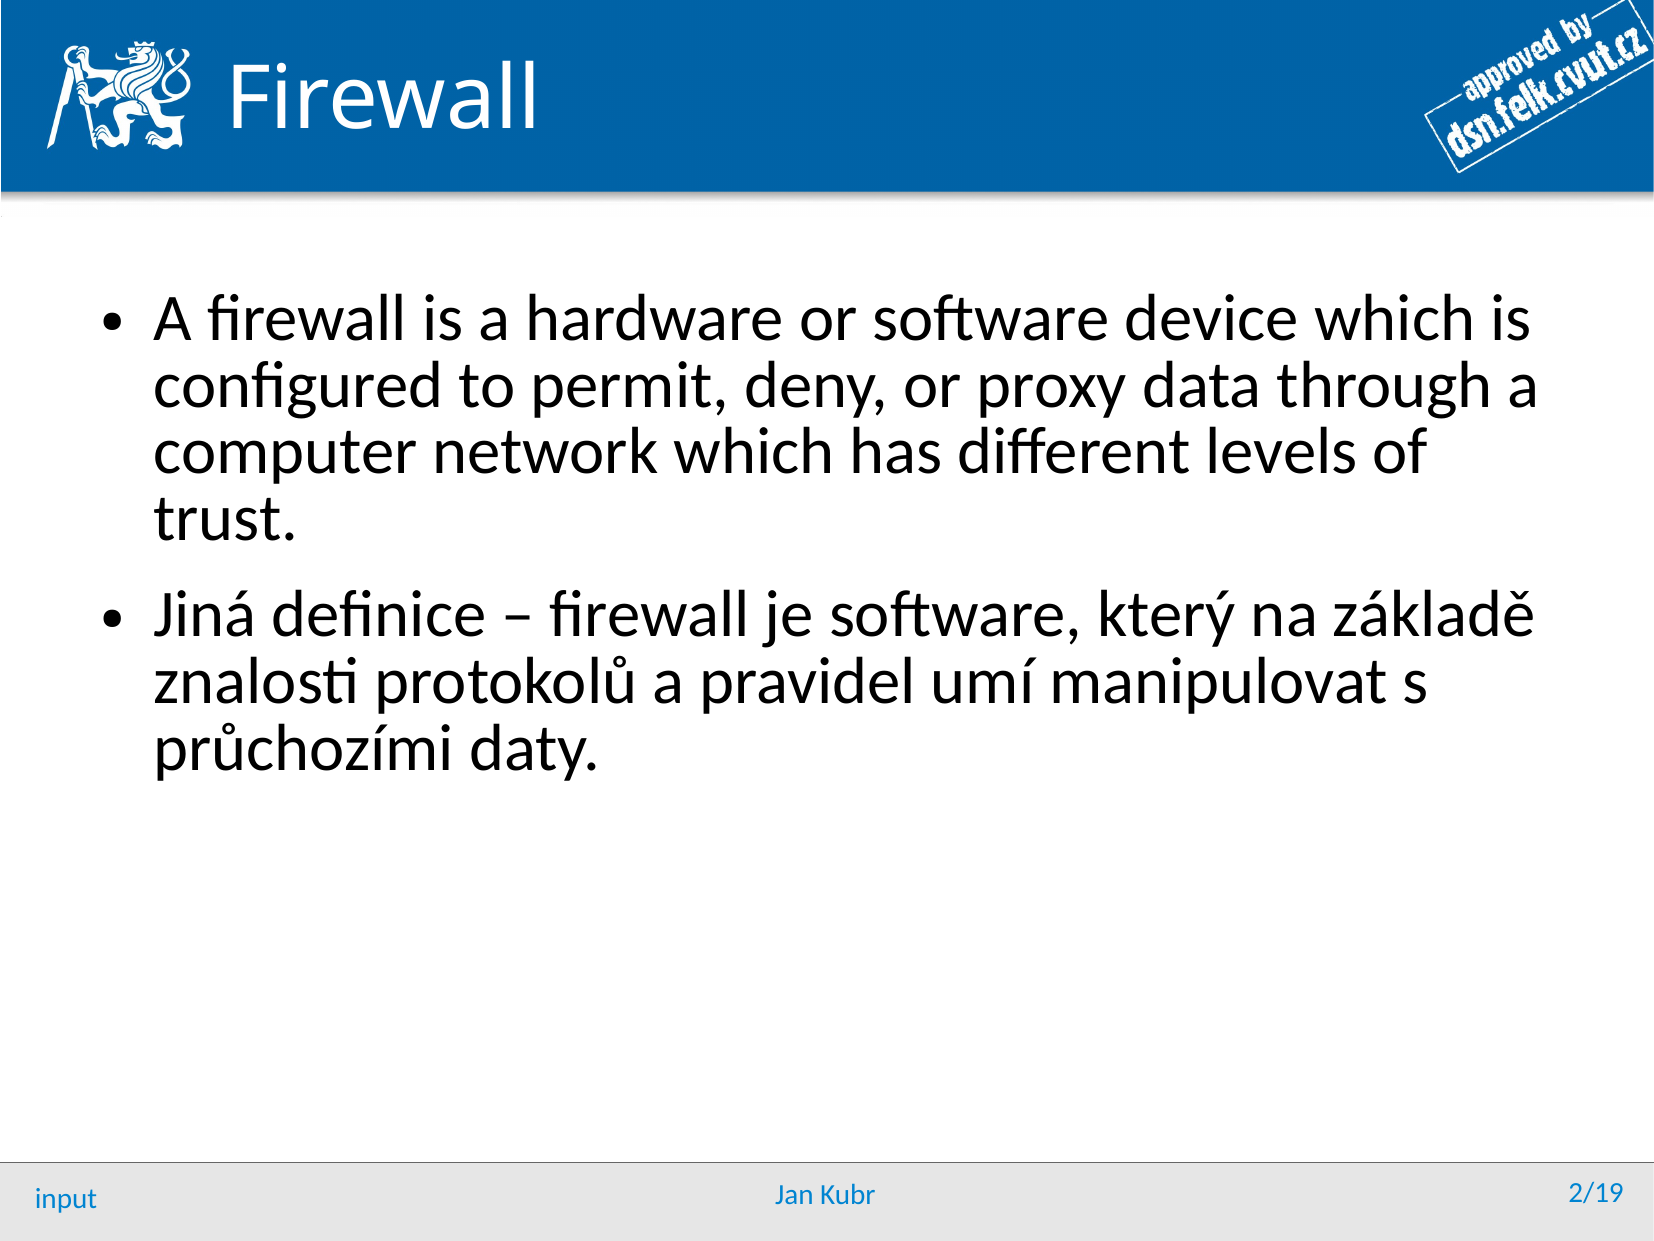

# Firewall
A firewall is a hardware or software device which is configured to permit, deny, or proxy data through a computer network which has different levels of trust.
Jiná definice – firewall je software, který na základě znalosti protokolů a pravidel umí manipulovat s průchozími daty.
2
Jan Kubr
02/2006